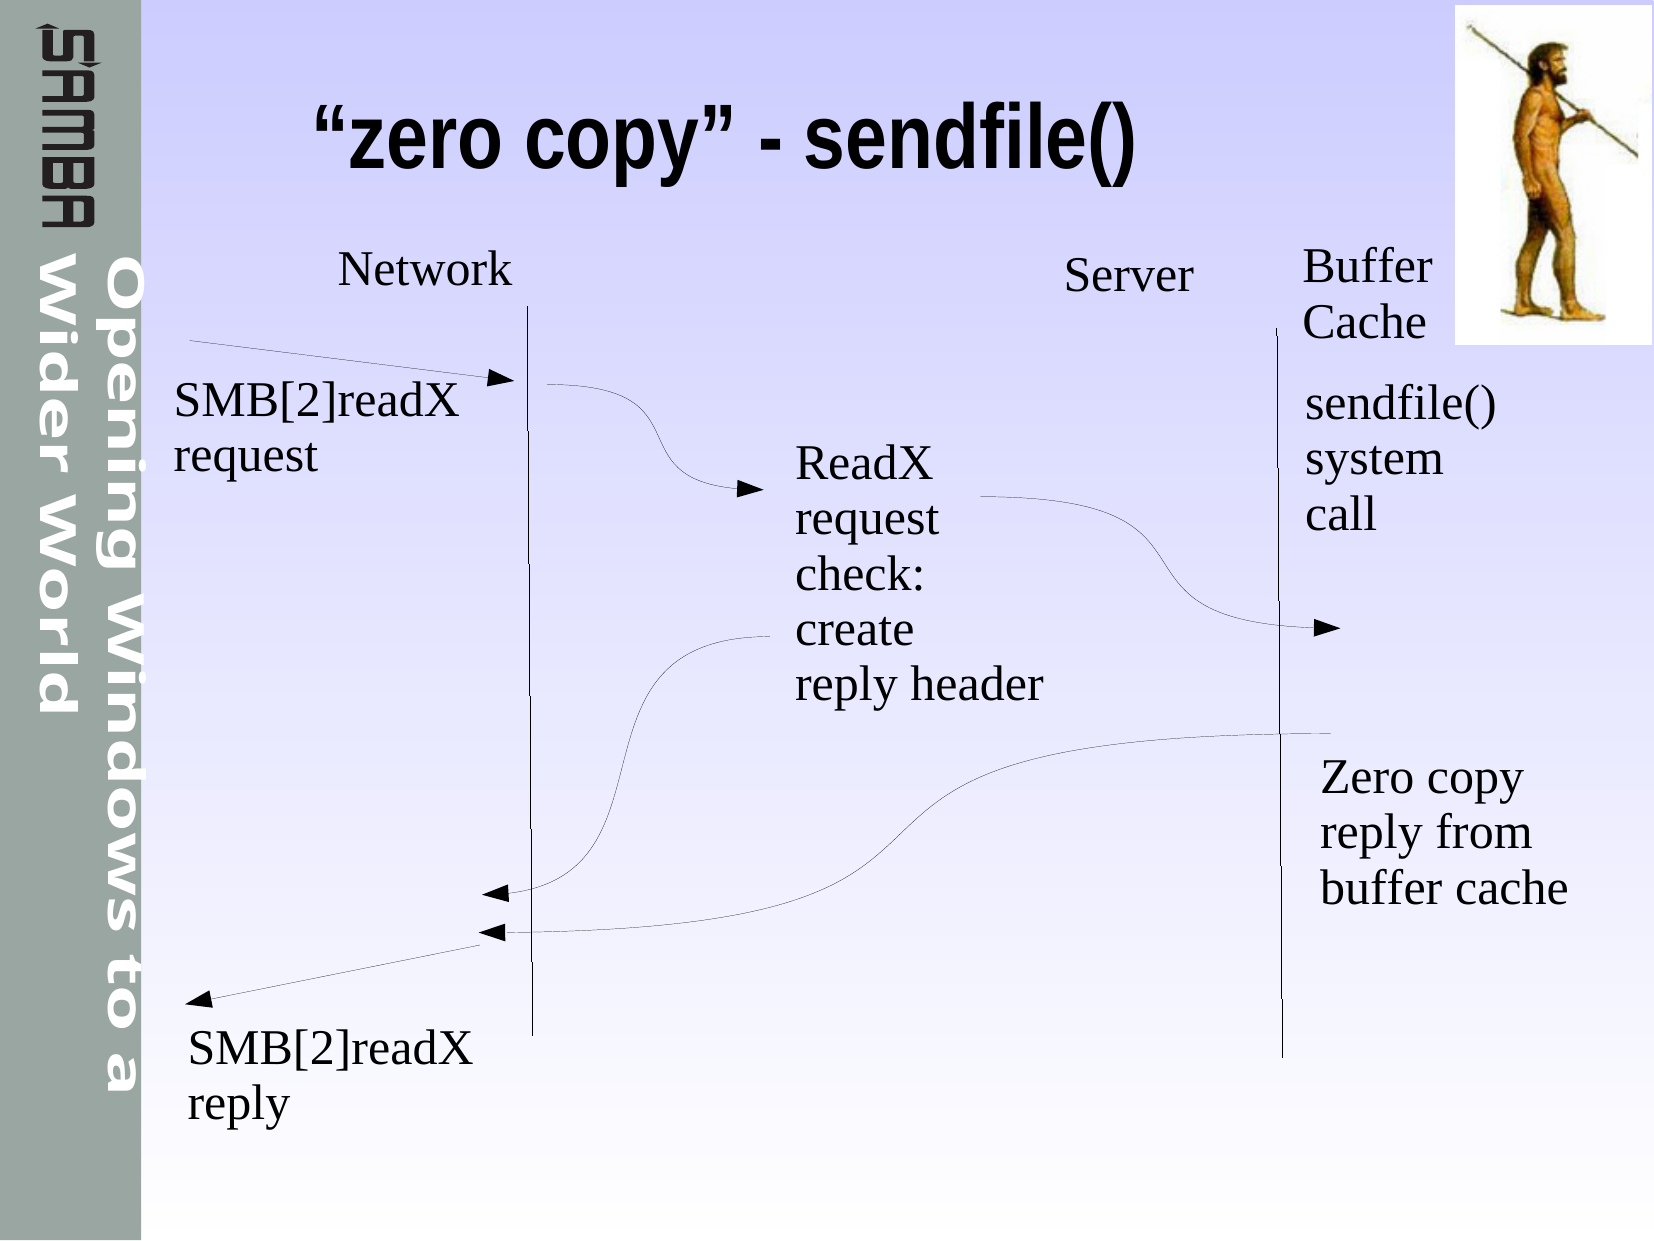

# “zero copy” - sendfile()
Buffer
Cache
Network
Server
SMB[2]readX
request
sendfile()
system
call
ReadX
request
check:
create
reply header
Zero copy
reply from
buffer cache
SMB[2]readX
reply